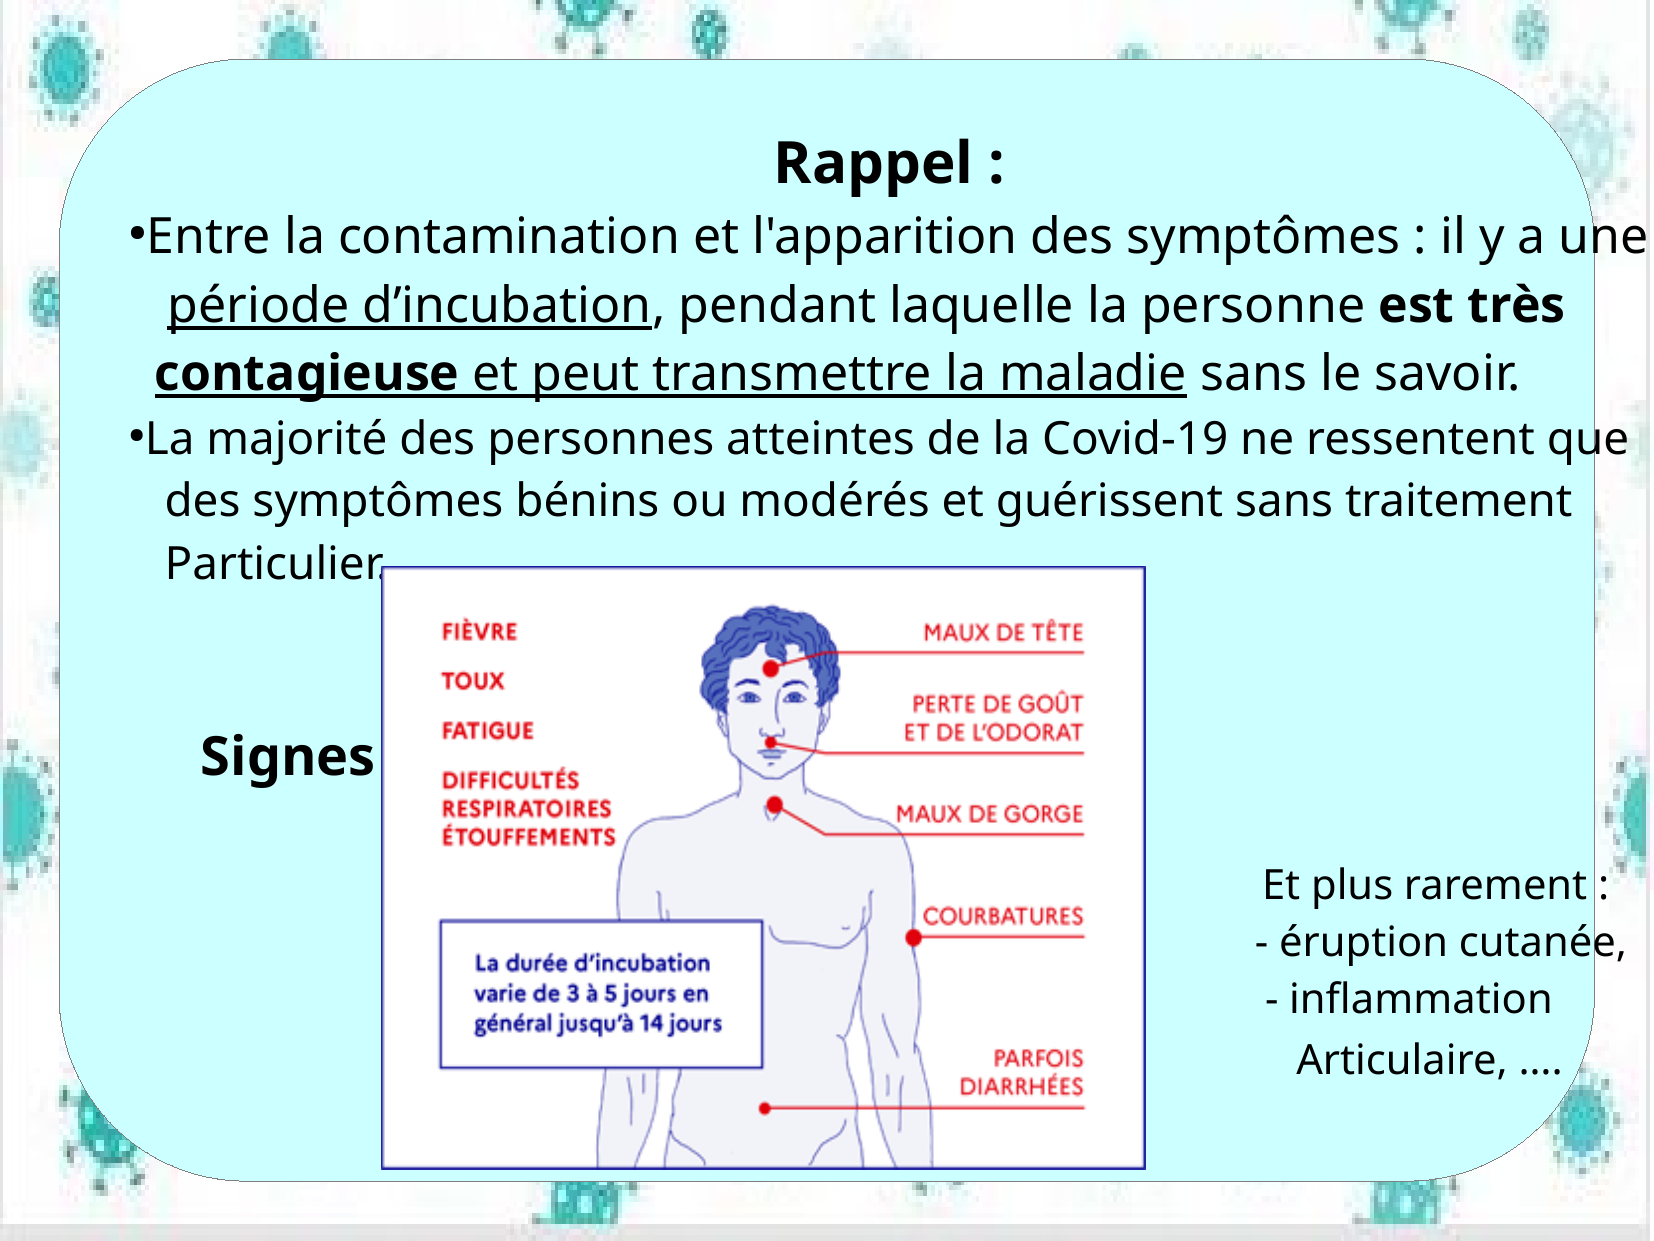

Rappel :
Entre la contamination et l'apparition des symptômes : il y a une
 période d’incubation, pendant laquelle la personne est très
 contagieuse et peut transmettre la maladie sans le savoir.
La majorité des personnes atteintes de la Covid-19 ‎ne ressentent que
 des symptômes bénins ou ‎modérés et guérissent sans traitement
 Particulier.
 Signes :
 															Et plus rarement :
															- éruption cutanée,
															- inflammation
															 Articulaire, ….